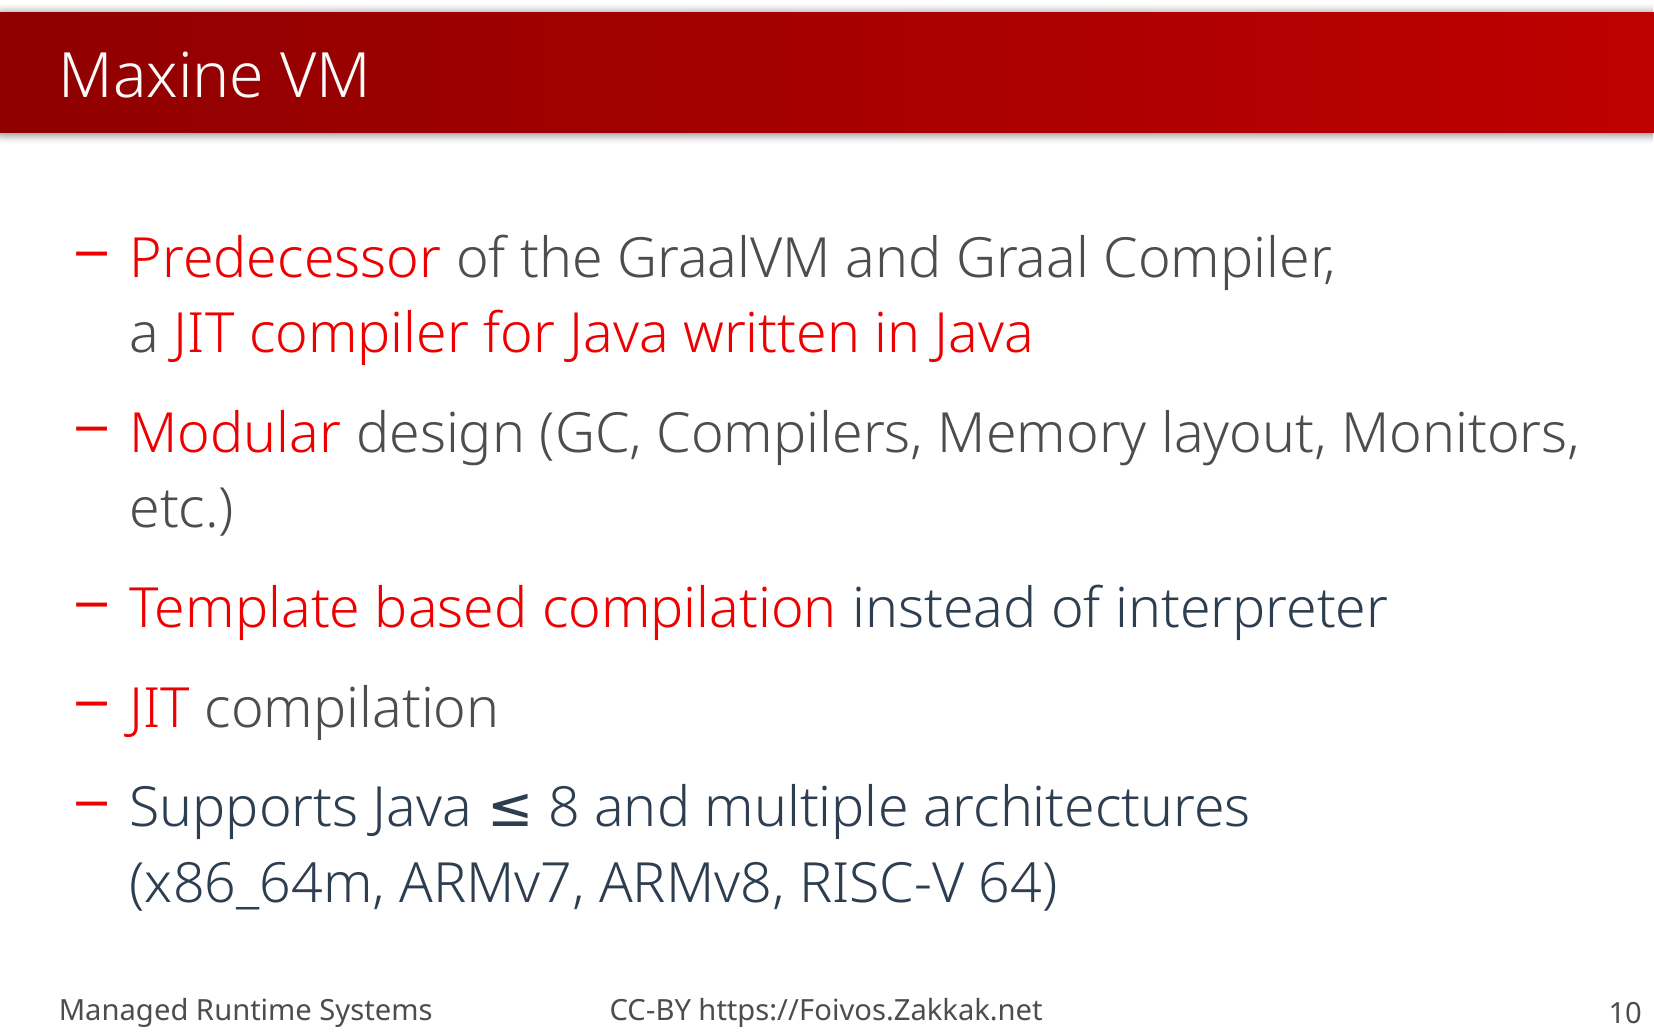

# Maxine VM
Predecessor of the GraalVM and Graal Compiler,
a JIT compiler for Java written in Java
Modular design (GC, Compilers, Memory layout, Monitors, etc.)
Template based compilation instead of interpreter
JIT compilation
Supports Java ≤ 8 and multiple architectures
(x86_64m, ARMv7, ARMv8, RISC-V 64)
Managed Runtime Systems
CC-BY https://Foivos.Zakkak.net
10